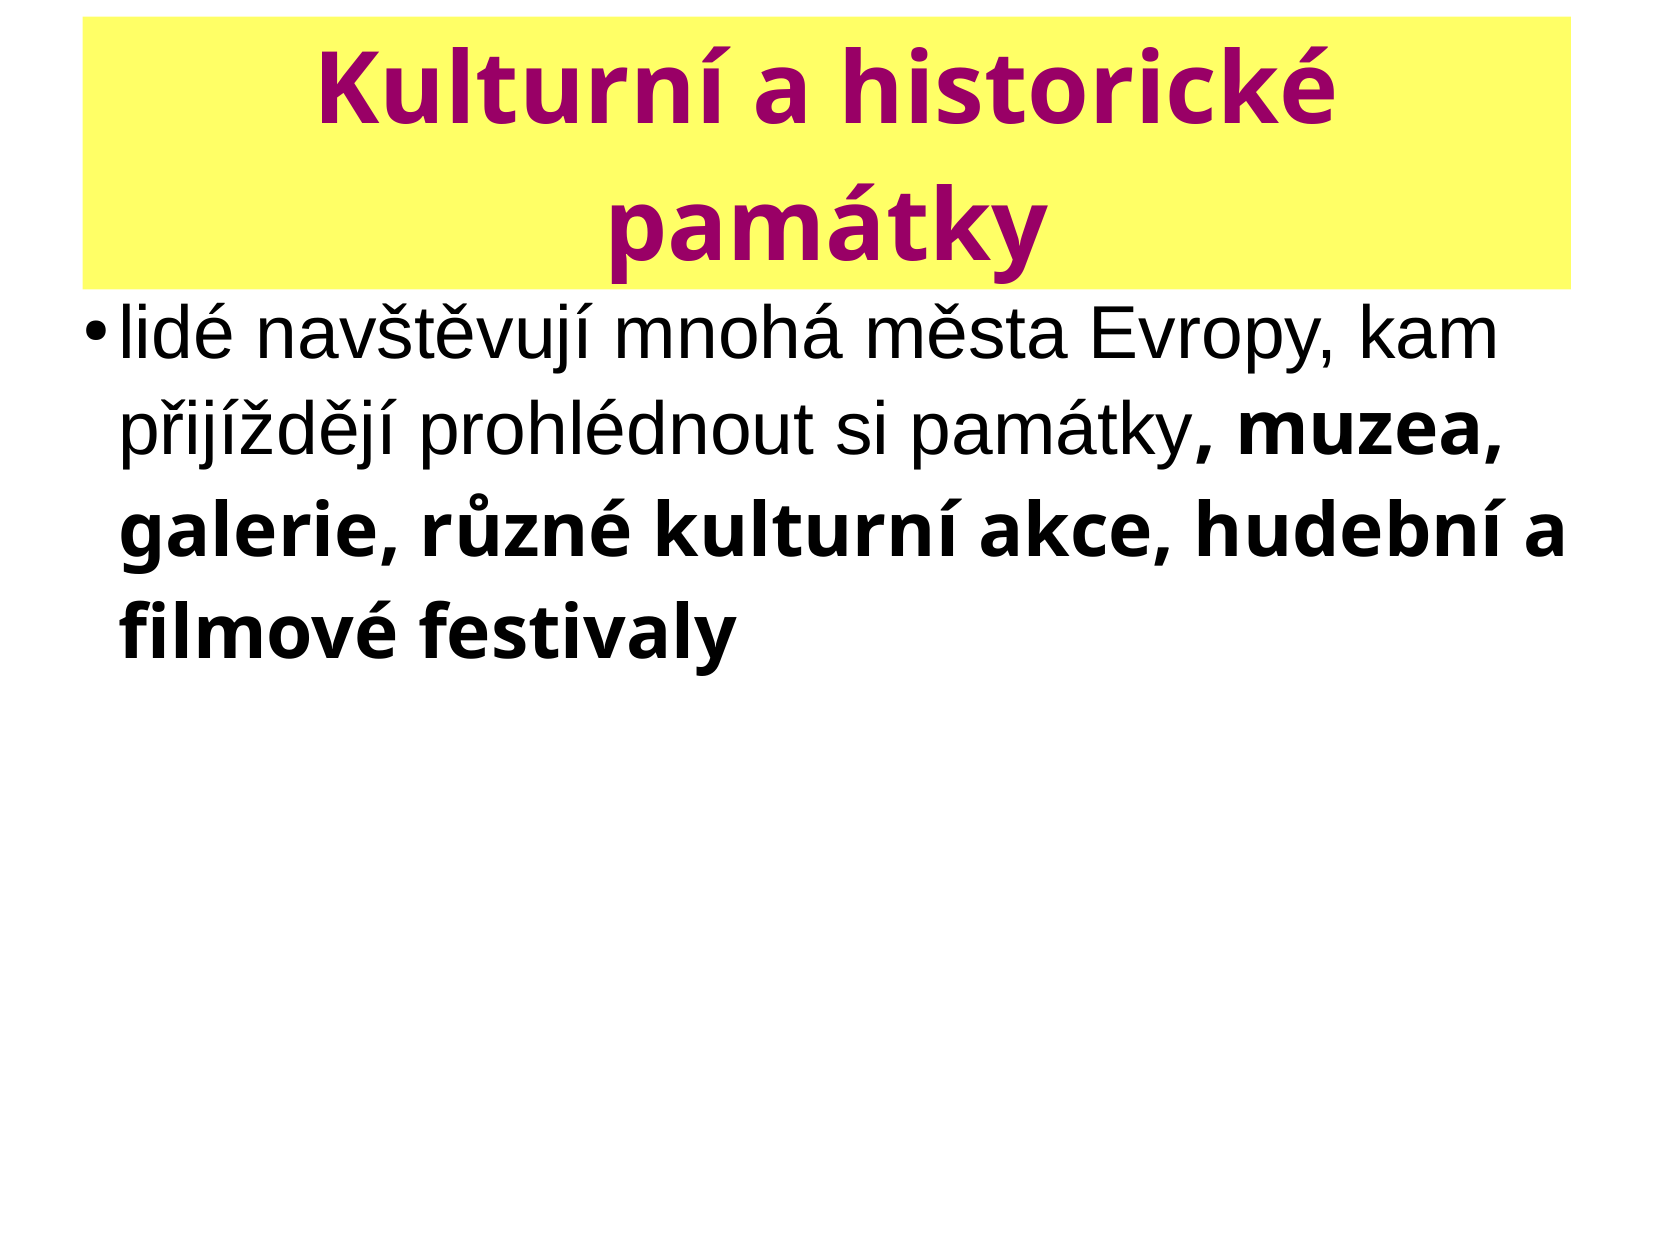

# Kulturní a historické památky
lidé navštěvují mnohá města Evropy, kam přijíždějí prohlédnout si památky, muzea, galerie, různé kulturní akce, hudební a filmové festivaly